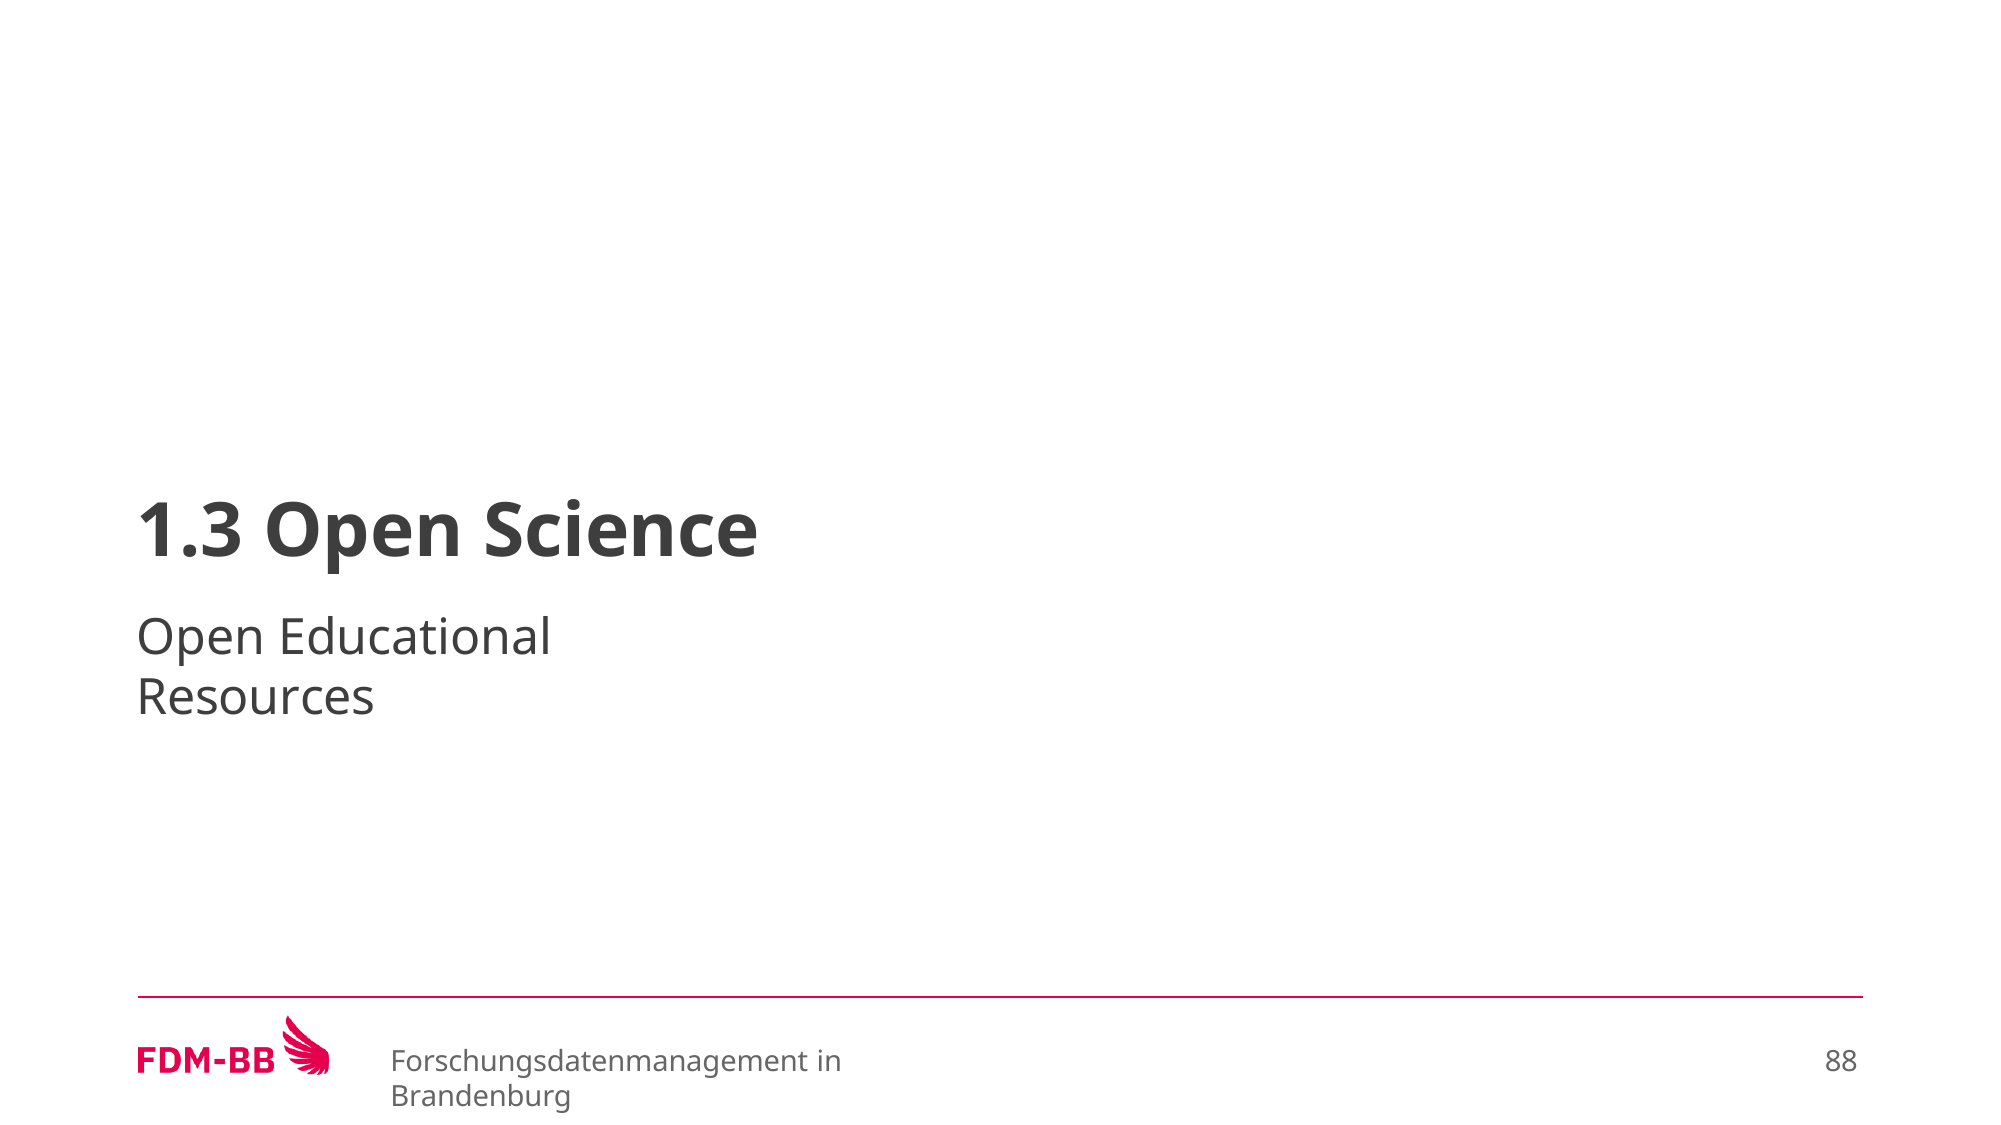

# 1.3 Open Science
Open Educational Resources
Forschungsdatenmanagement in Brandenburg
88